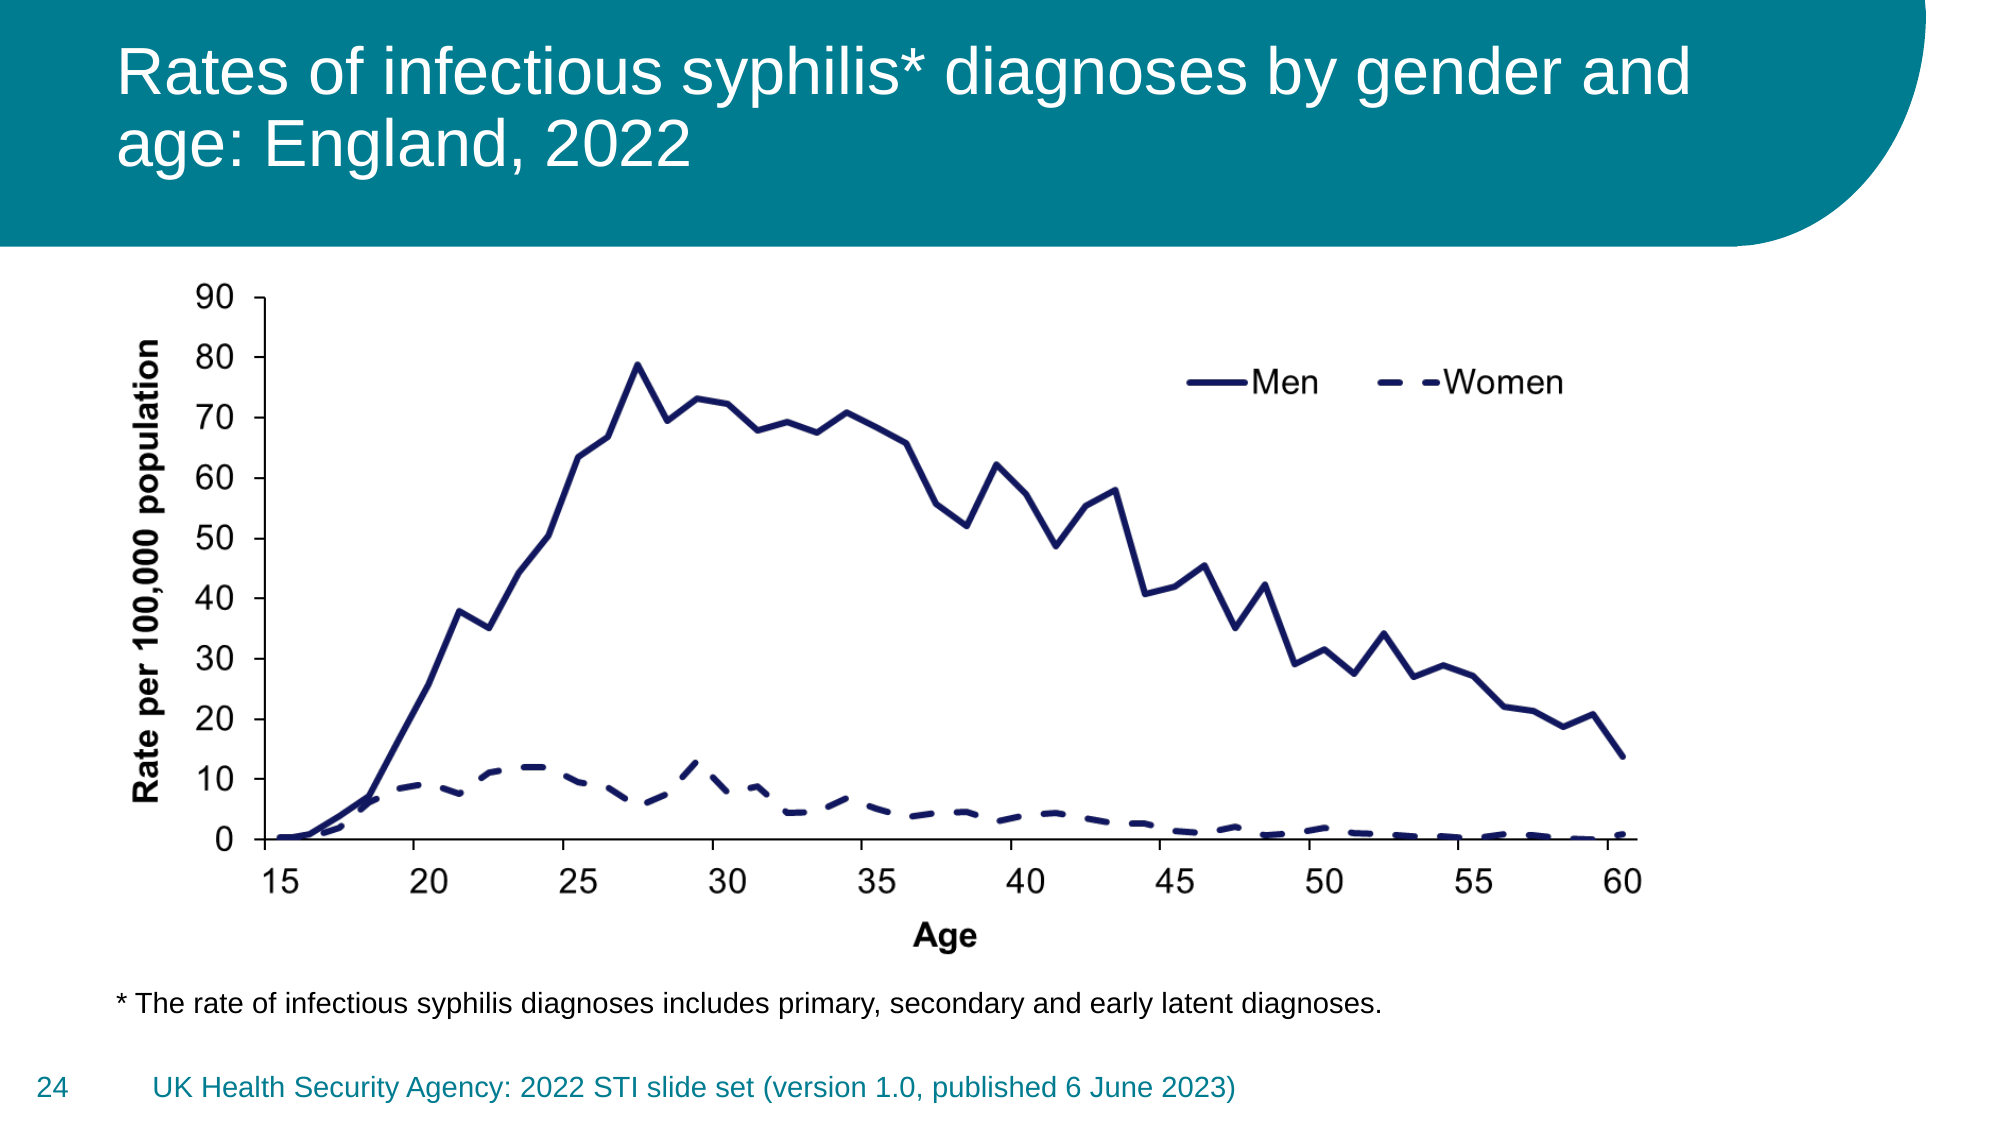

# Rates of infectious syphilis* diagnoses by gender and age: England, 2022
* The rate of infectious syphilis diagnoses includes primary, secondary and early latent diagnoses.
24
UK Health Security Agency: 2022 STI slide set (version 1.0, published 6 June 2023)